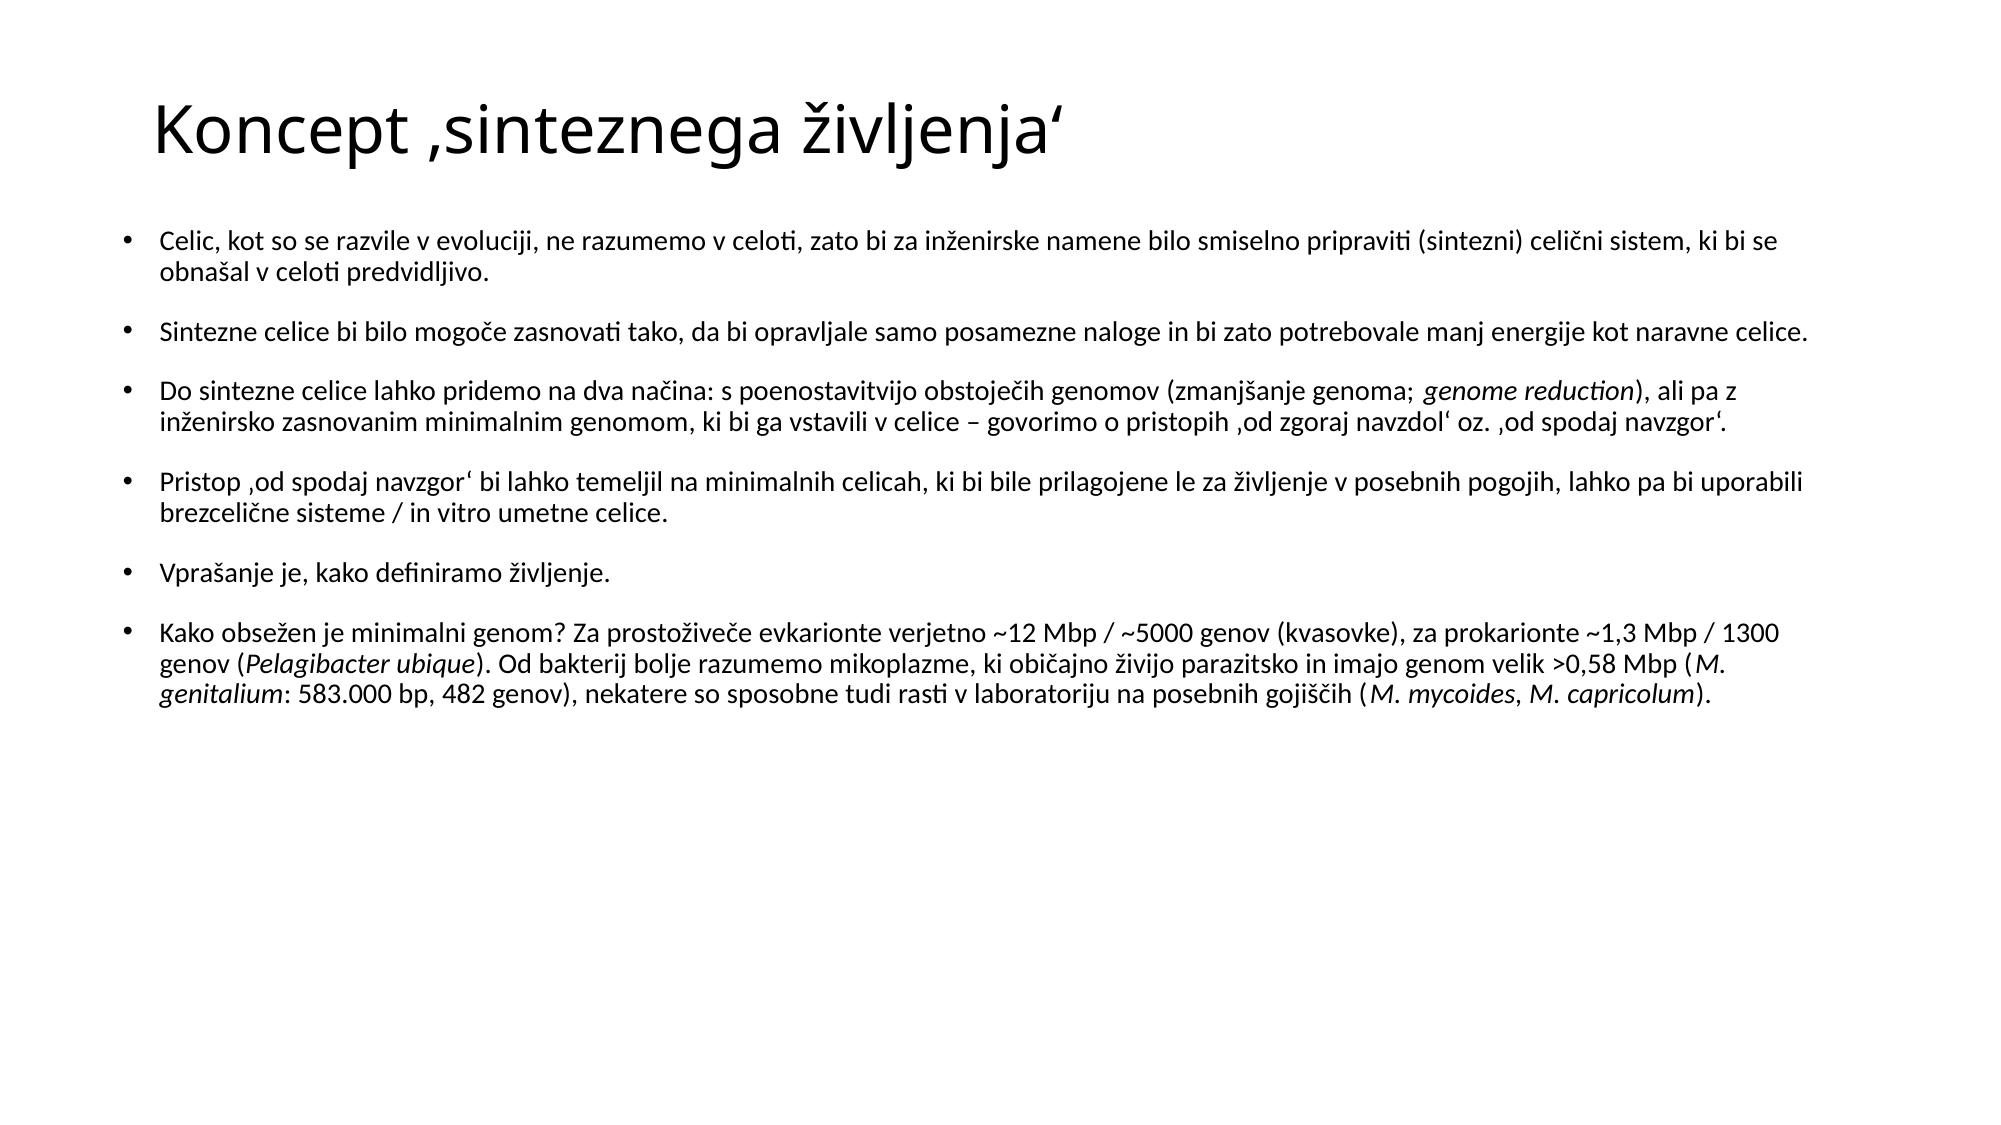

# Koncept ‚sinteznega življenja‘
Celic, kot so se razvile v evoluciji, ne razumemo v celoti, zato bi za inženirske namene bilo smiselno pripraviti (sintezni) celični sistem, ki bi se obnašal v celoti predvidljivo.
Sintezne celice bi bilo mogoče zasnovati tako, da bi opravljale samo posamezne naloge in bi zato potrebovale manj energije kot naravne celice.
Do sintezne celice lahko pridemo na dva načina: s poenostavitvijo obstoječih genomov (zmanjšanje genoma; genome reduction), ali pa z inženirsko zasnovanim minimalnim genomom, ki bi ga vstavili v celice – govorimo o pristopih ‚od zgoraj navzdol‘ oz. ‚od spodaj navzgor‘.
Pristop ‚od spodaj navzgor‘ bi lahko temeljil na minimalnih celicah, ki bi bile prilagojene le za življenje v posebnih pogojih, lahko pa bi uporabili brezcelične sisteme / in vitro umetne celice.
Vprašanje je, kako definiramo življenje.
Kako obsežen je minimalni genom? Za prostoživeče evkarionte verjetno ~12 Mbp / ~5000 genov (kvasovke), za prokarionte ~1,3 Mbp / 1300 genov (Pelagibacter ubique). Od bakterij bolje razumemo mikoplazme, ki običajno živijo parazitsko in imajo genom velik >0,58 Mbp (M. genitalium: 583.000 bp, 482 genov), nekatere so sposobne tudi rasti v laboratoriju na posebnih gojiščih (M. mycoides, M. capricolum).